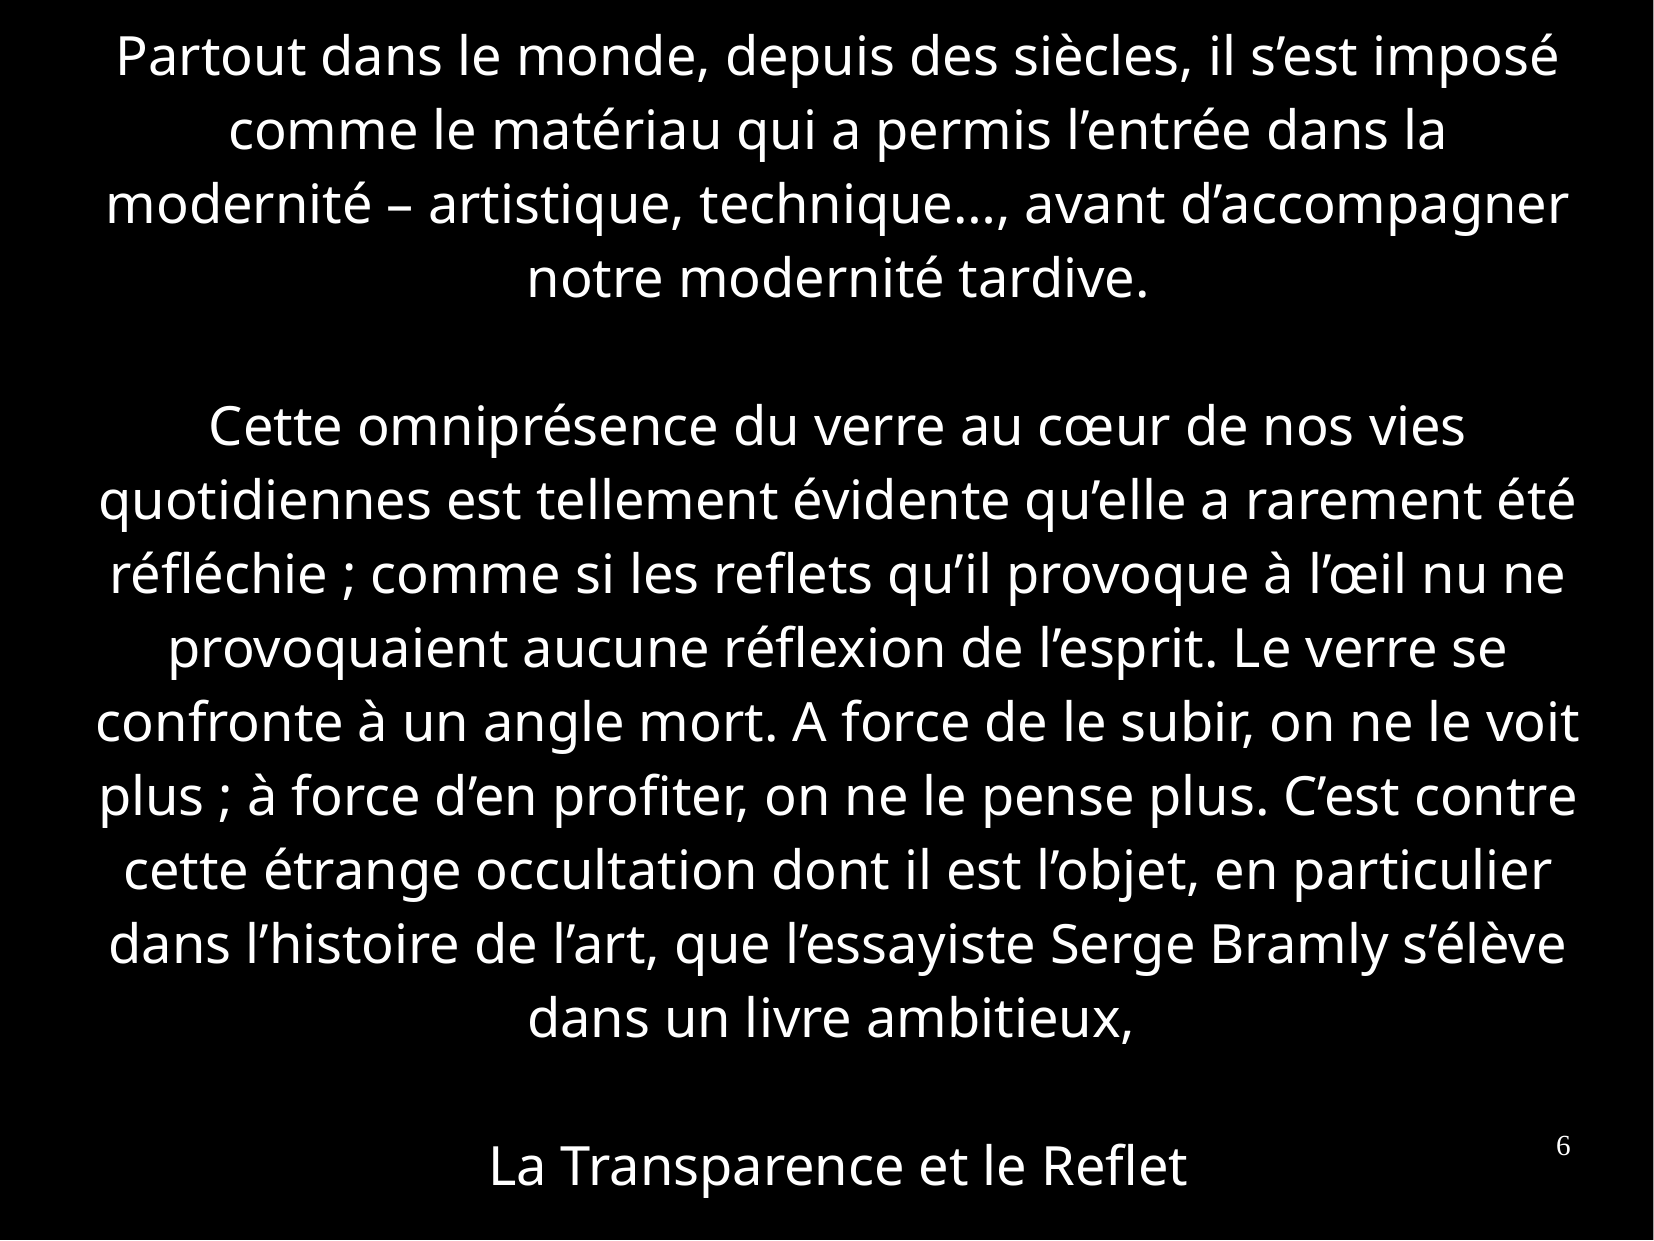

# Partout dans le monde, depuis des siècles, il s’est imposé comme le matériau qui a permis l’entrée dans la modernité – artistique, technique…, avant d’accompagner notre modernité tardive. Cette omniprésence du verre au cœur de nos vies quotidiennes est tellement évidente qu’elle a rarement été réfléchie ; comme si les reflets qu’il provoque à l’œil nu ne provoquaient aucune réflexion de l’esprit. Le verre se confronte à un angle mort. A force de le subir, on ne le voit plus ; à force d’en profiter, on ne le pense plus. C’est contre cette étrange occultation dont il est l’objet, en particulier dans l’histoire de l’art, que l’essayiste Serge Bramly s’élève dans un livre ambitieux, La Transparence et le Reflet
6